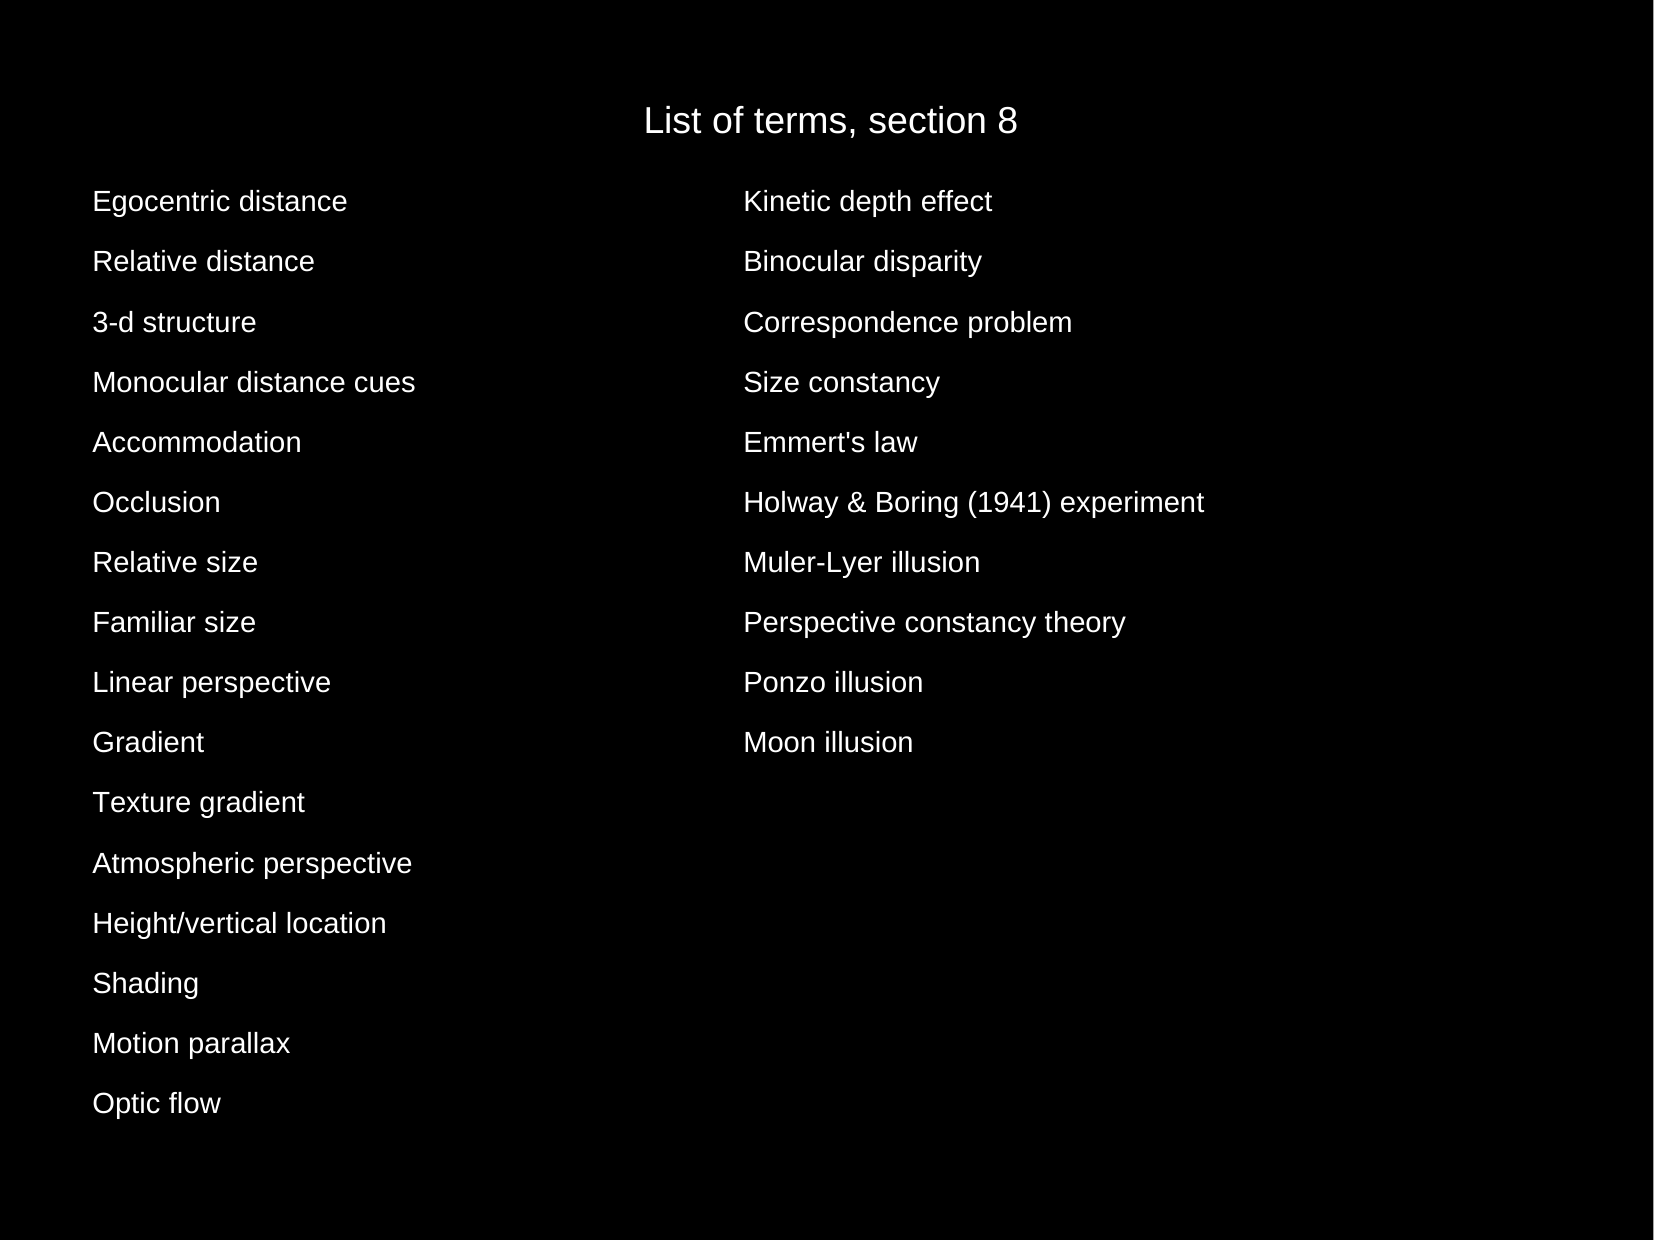

# List of terms, section 8
Egocentric distance
Relative distance
3-d structure
Monocular distance cues
Accommodation
Occlusion
Relative size
Familiar size
Linear perspective
Gradient
Texture gradient
Atmospheric perspective
Height/vertical location
Shading
Motion parallax
Optic flow
Kinetic depth effect
Binocular disparity
Correspondence problem
Size constancy
Emmert's law
Holway & Boring (1941) experiment
Muler-Lyer illusion
Perspective constancy theory
Ponzo illusion
Moon illusion